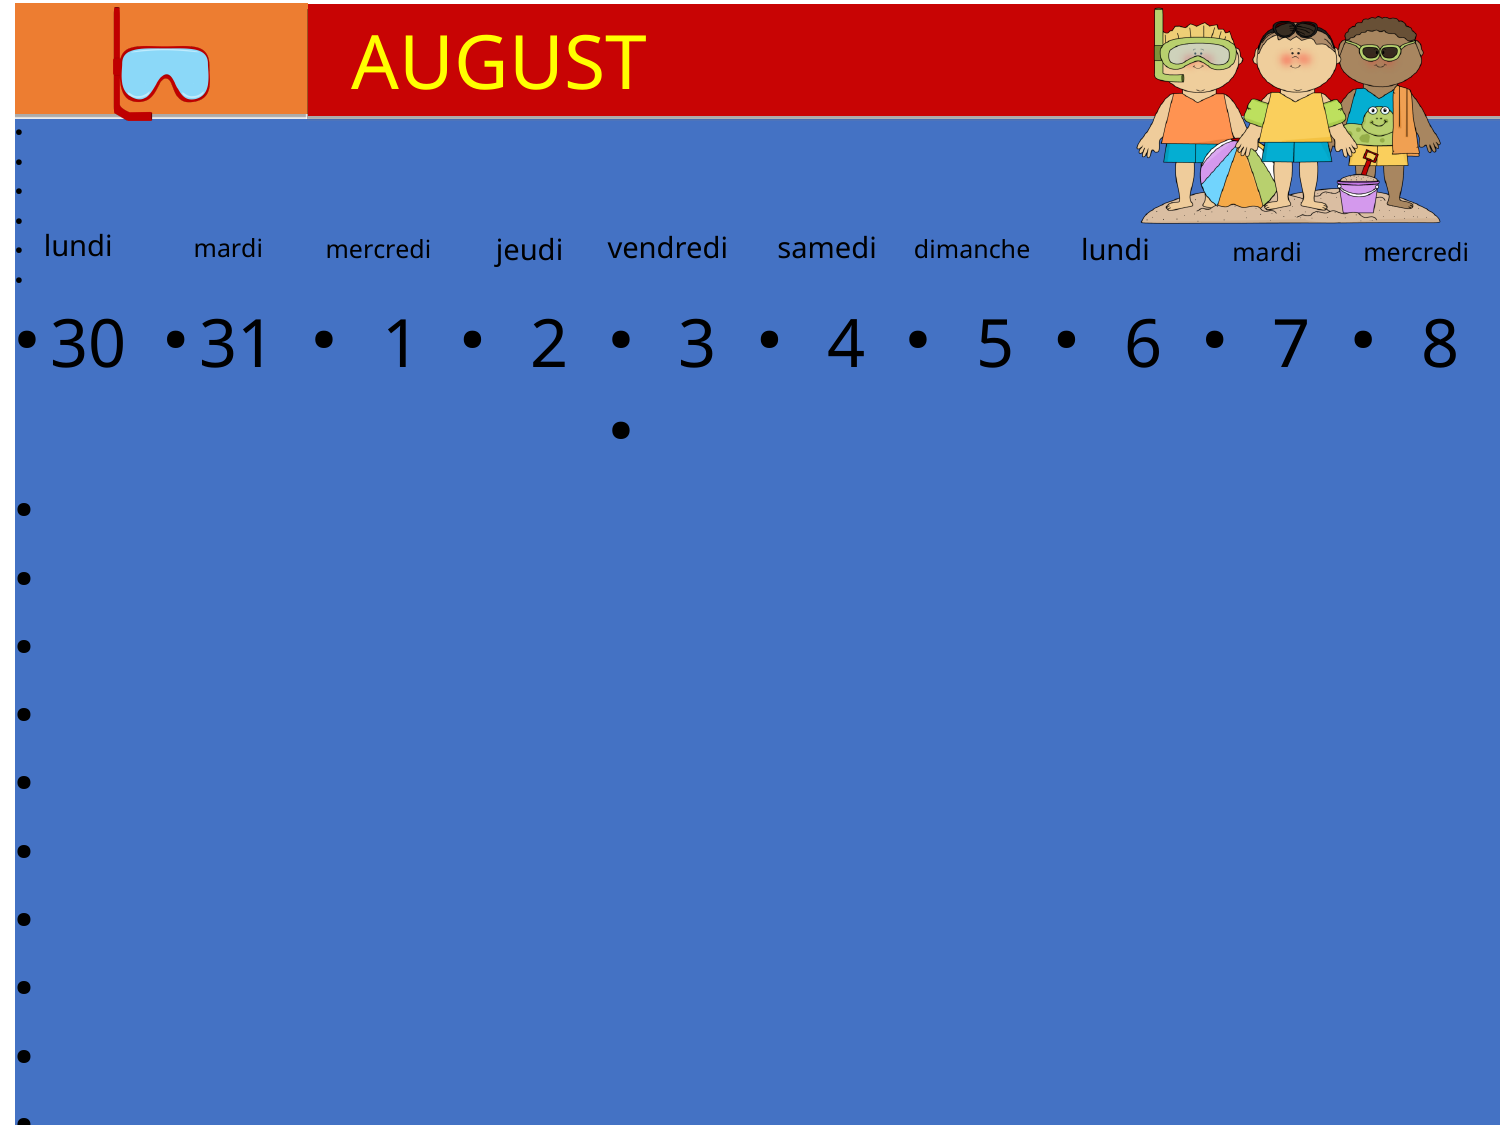

AUGUST
| | | | | | | | | | |
| --- | --- | --- | --- | --- | --- | --- | --- | --- | --- |
| 30 | 31 | 1 | 2 | 3 | 4 | 5 | 6 | 7 | 8 |
| | | | | | | | | | |
lundi
vendredi
samedi
lundi
jeudi
mardi
mercredi
dimanche
mardi
mercredi